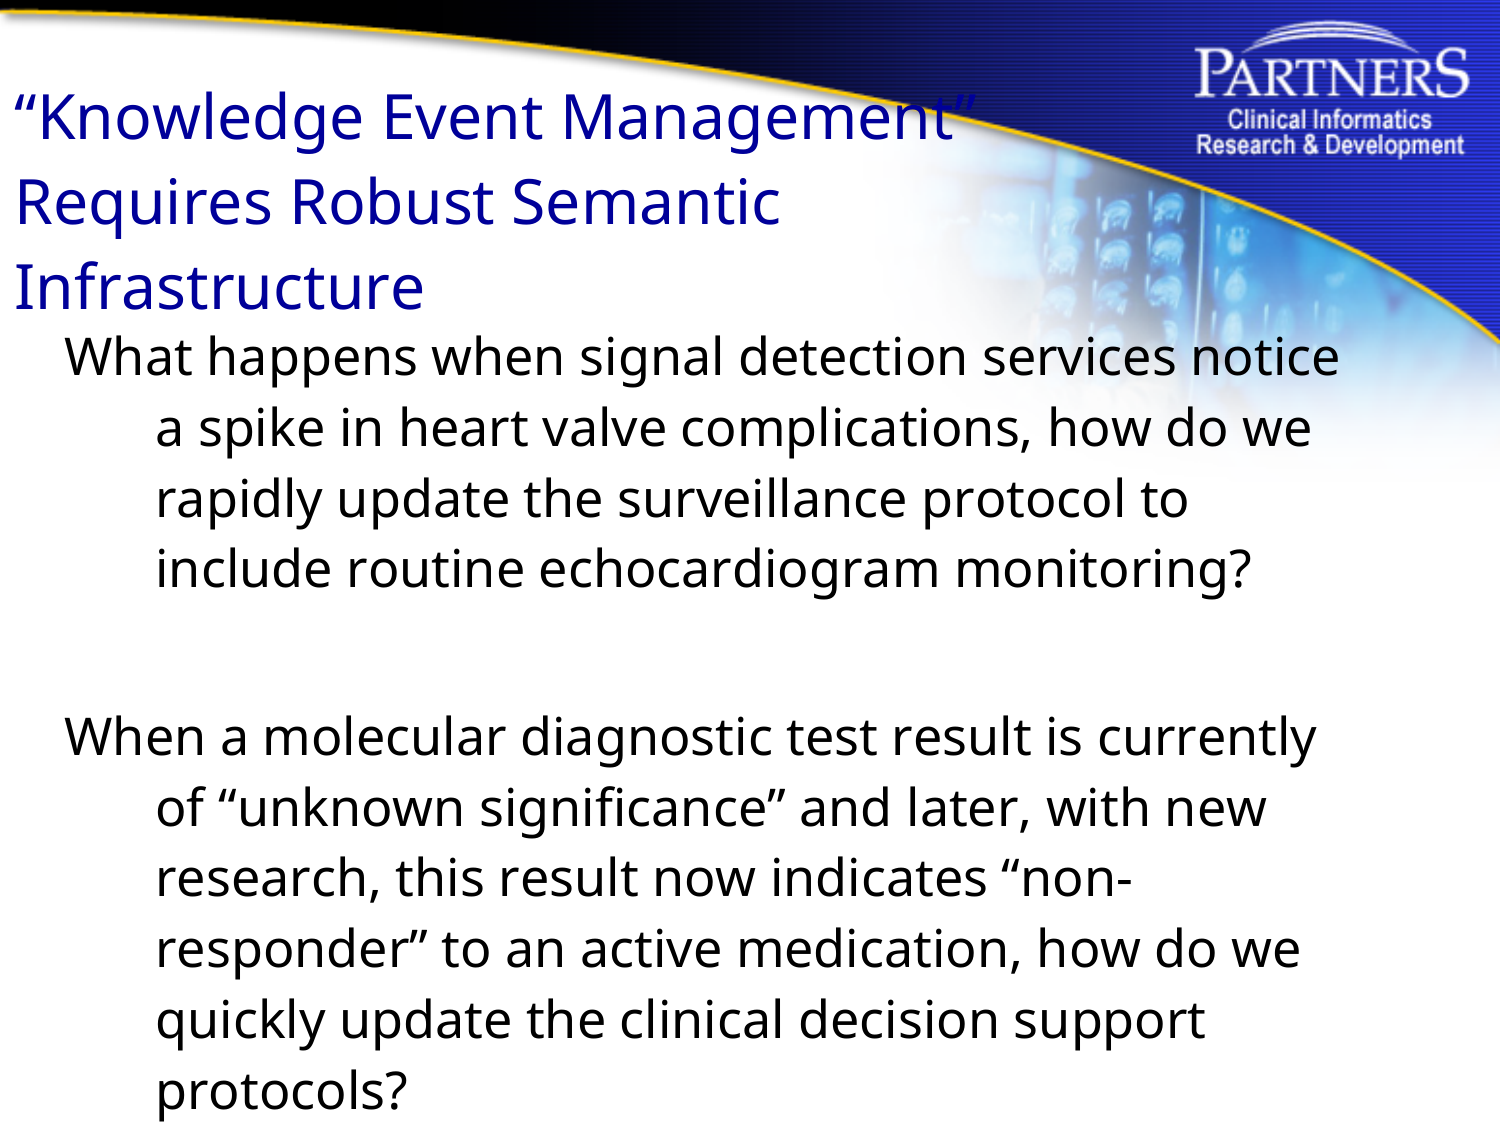

# “Knowledge Event Management” Requires Robust Semantic Infrastructure
What happens when signal detection services notice a spike in heart valve complications, how do we rapidly update the surveillance protocol to include routine echocardiogram monitoring?
When a molecular diagnostic test result is currently of “unknown significance” and later, with new research, this result now indicates “non-responder” to an active medication, how do we quickly update the clinical decision support protocols?